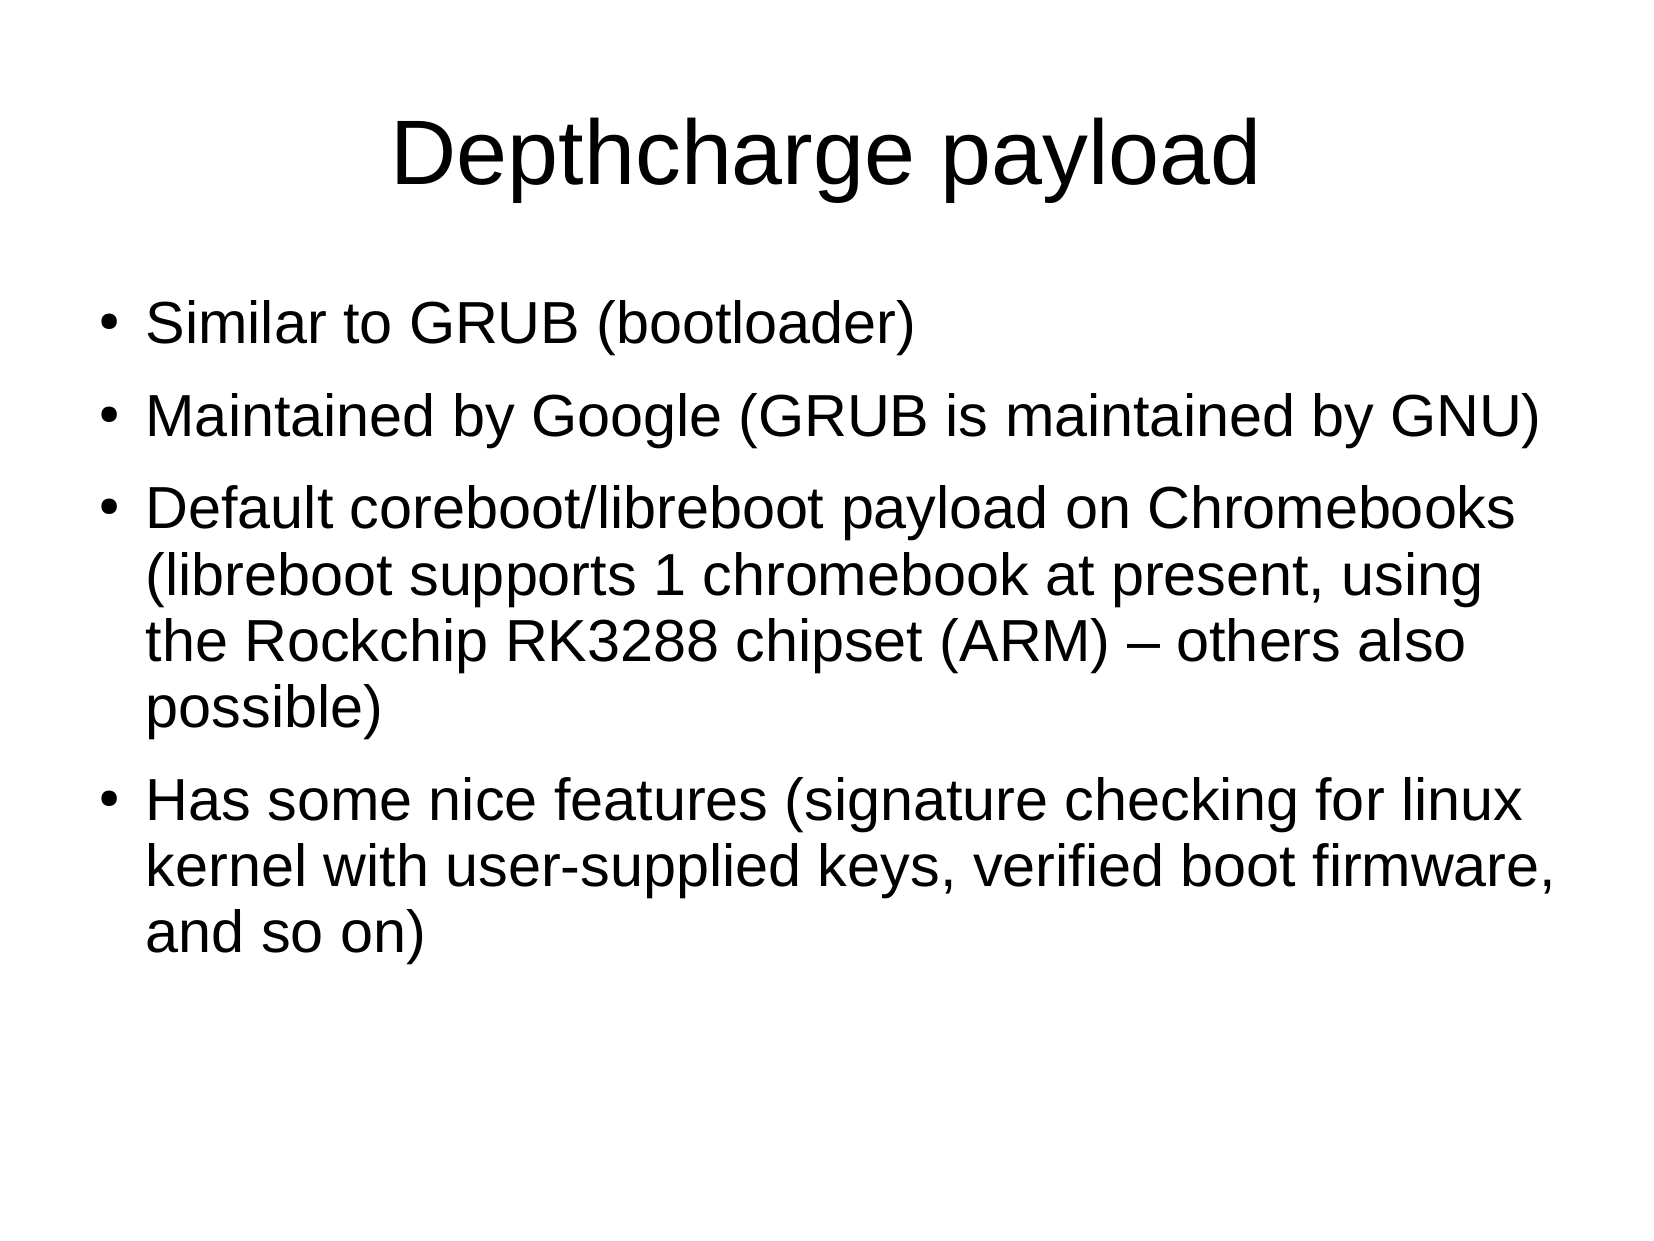

# Depthcharge payload
Similar to GRUB (bootloader)
Maintained by Google (GRUB is maintained by GNU)
Default coreboot/libreboot payload on Chromebooks (libreboot supports 1 chromebook at present, using the Rockchip RK3288 chipset (ARM) – others also possible)
Has some nice features (signature checking for linux kernel with user-supplied keys, verified boot firmware, and so on)